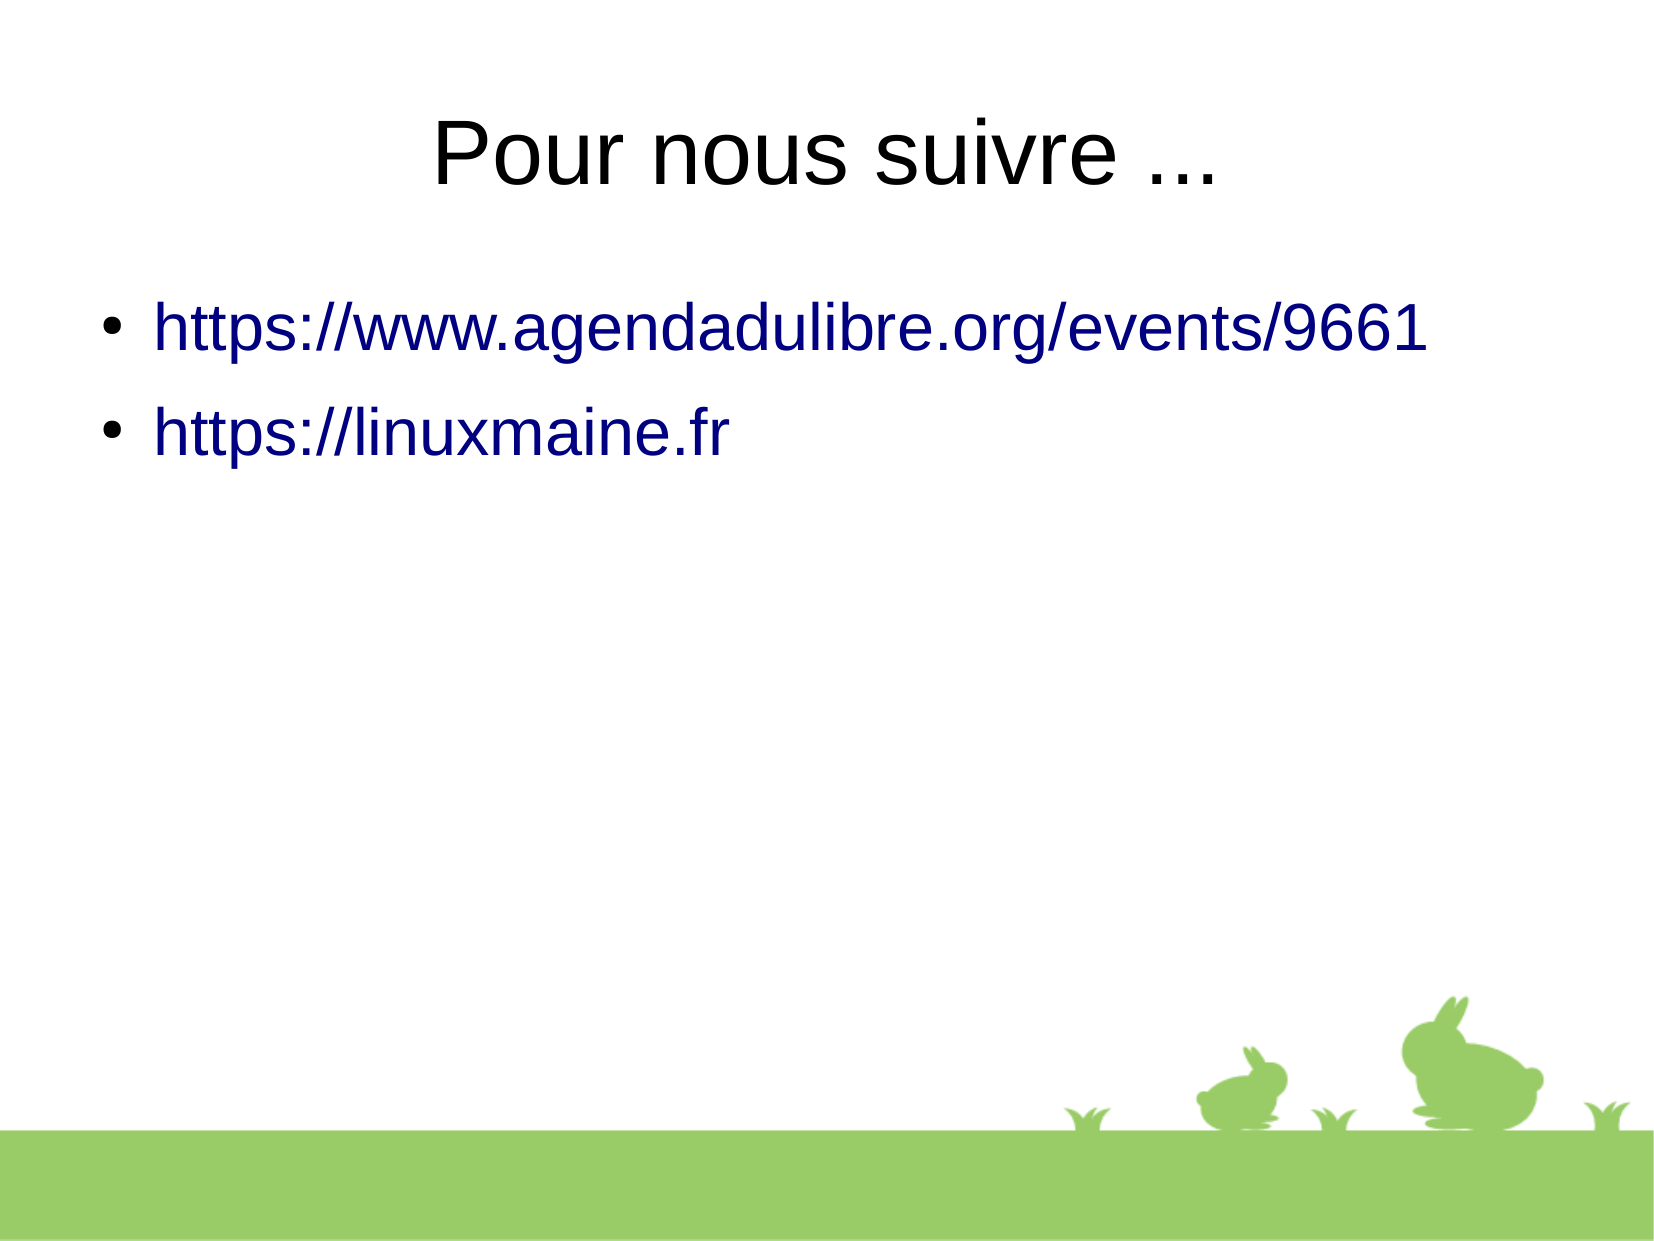

# Pour nous suivre ...
https://www.agendadulibre.org/events/9661
https://linuxmaine.fr